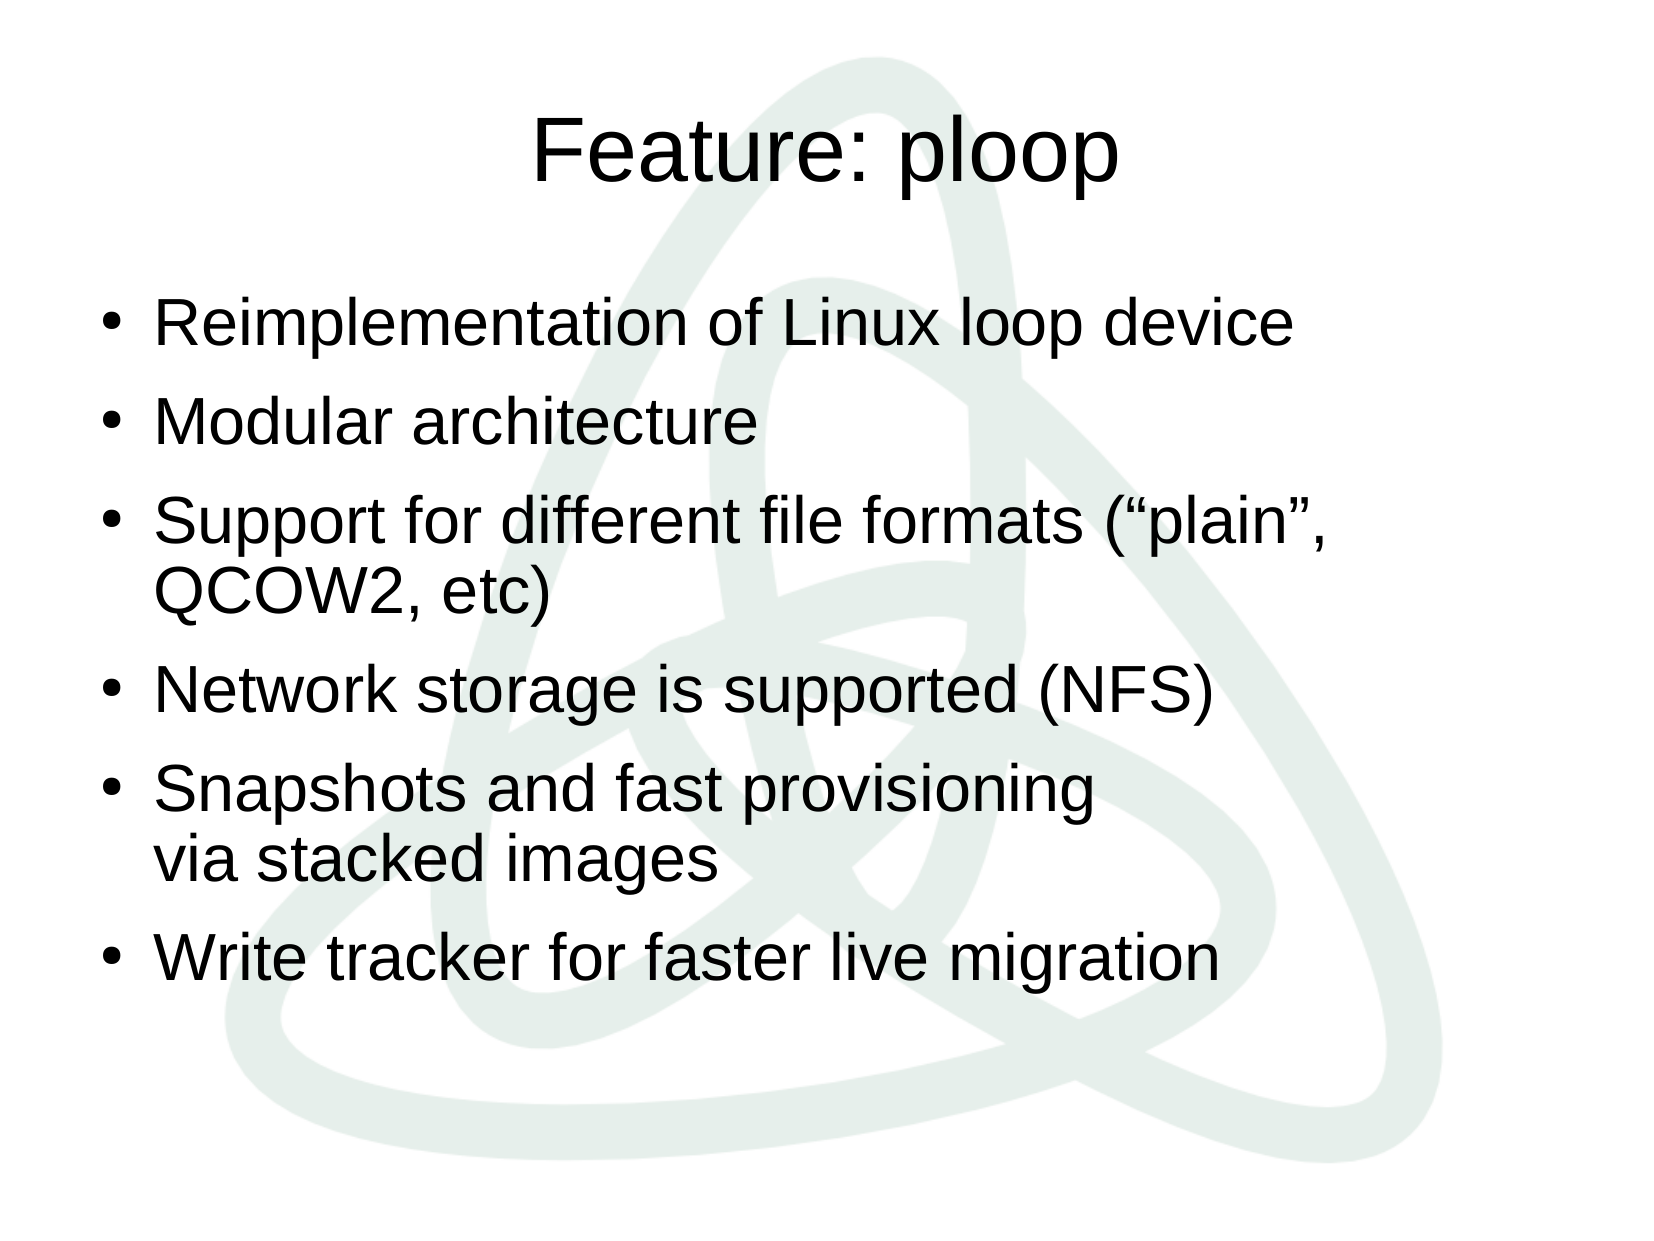

# Feature: ploop
Reimplementation of Linux loop device
Modular architecture
Support for different file formats (“plain”, QCOW2, etc)
Network storage is supported (NFS)
Snapshots and fast provisioning
via stacked images
Write tracker for faster live migration